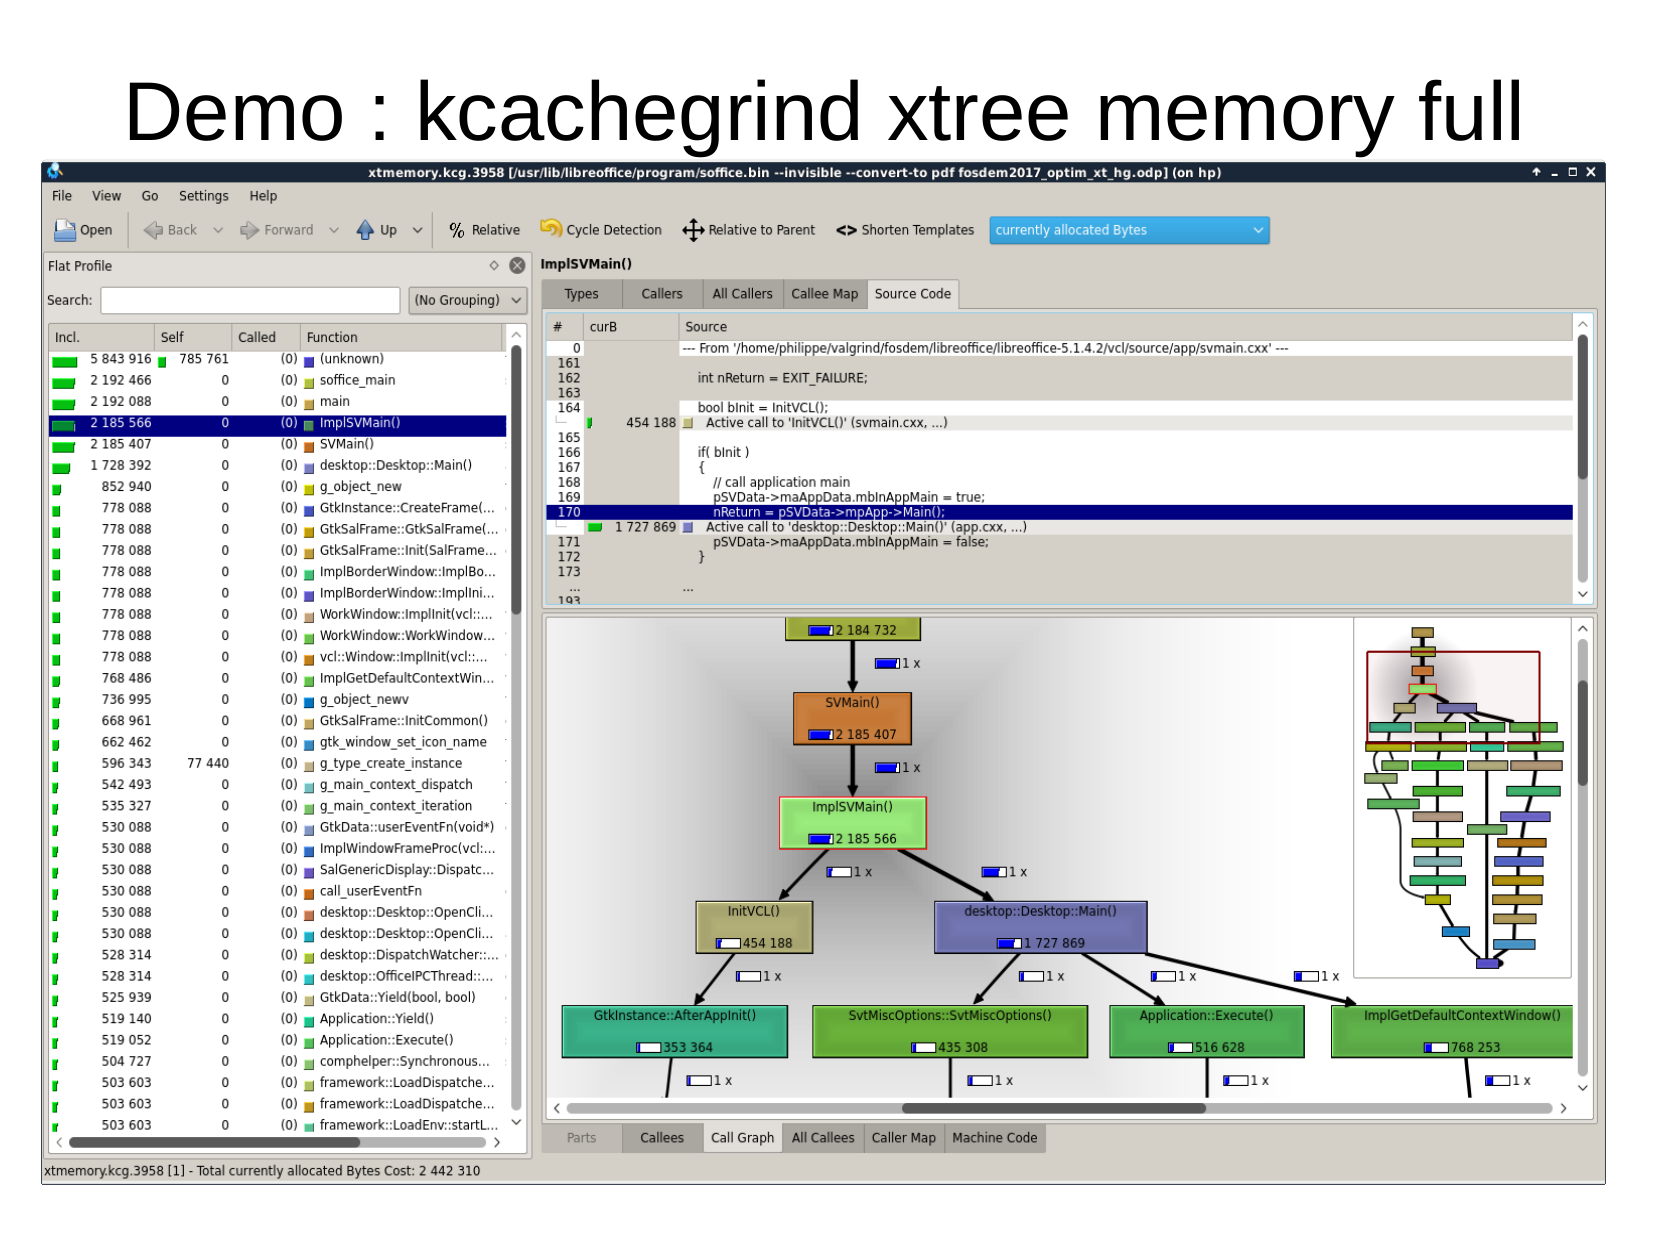

# Demo : kcachegrind xtree memory full